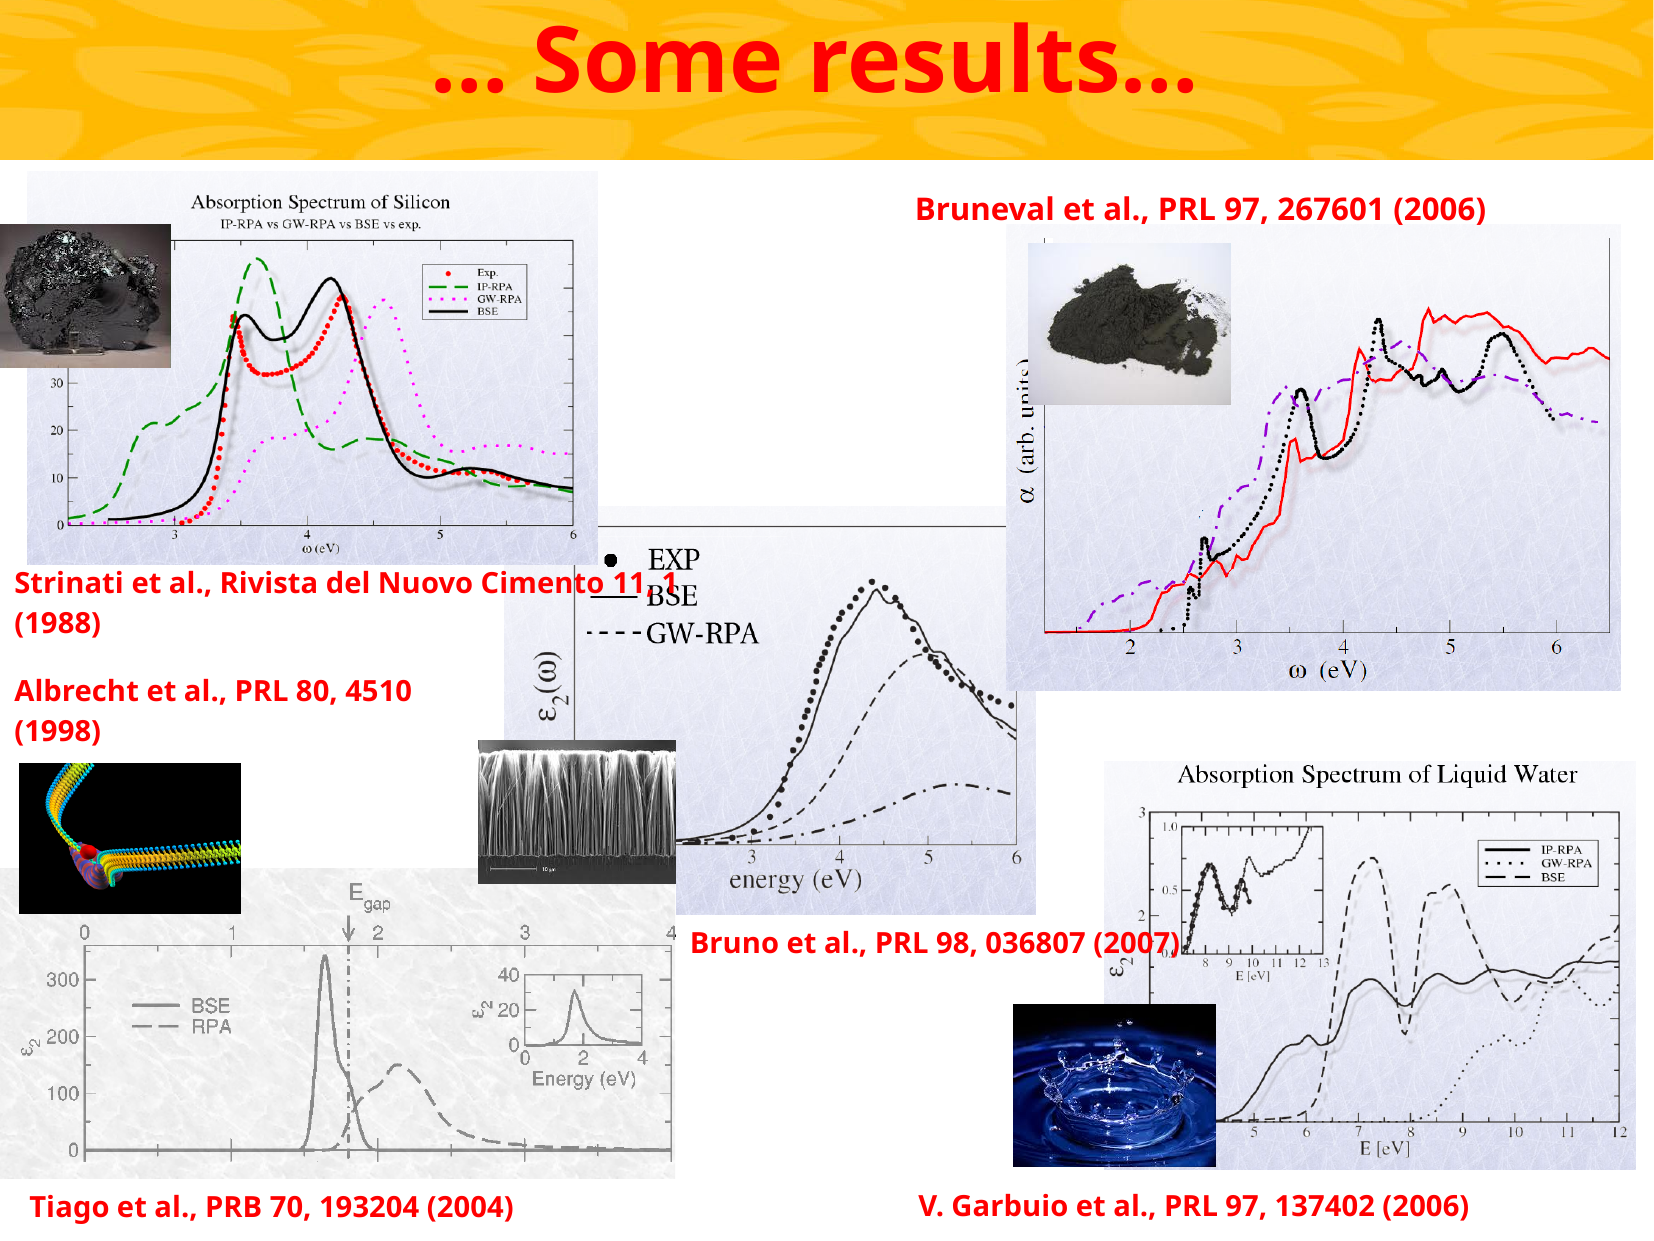

… Some results…
Bruneval et al., PRL 97, 267601 (2006)
Strinati et al., Rivista del Nuovo Cimento 11, 1 (1988)
Albrecht et al., PRL 80, 4510
(1998)
Bruno et al., PRL 98, 036807 (2007)
V. Garbuio et al., PRL 97, 137402 (2006)
Tiago et al., PRB 70, 193204 (2004)